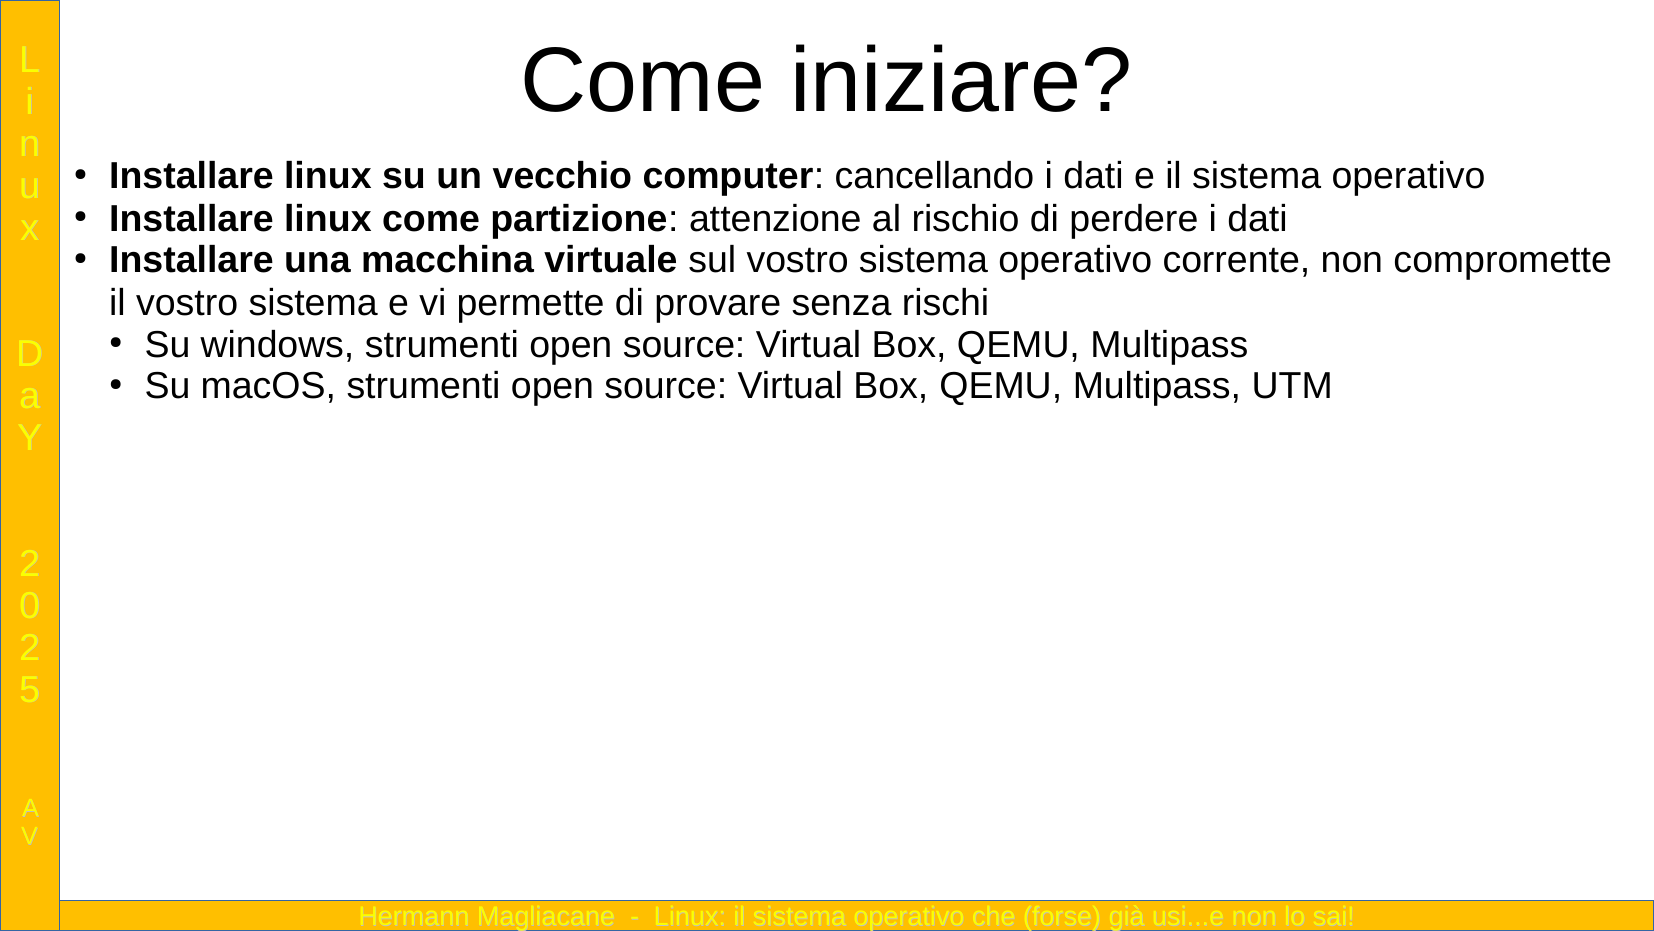

L
i
n
u
x
D
a
Y
2
0
2
5
AV
# Come iniziare?
Installare linux su un vecchio computer: cancellando i dati e il sistema operativo
Installare linux come partizione: attenzione al rischio di perdere i dati
Installare una macchina virtuale sul vostro sistema operativo corrente, non compromette il vostro sistema e vi permette di provare senza rischi
Su windows, strumenti open source: Virtual Box, QEMU, Multipass
Su macOS, strumenti open source: Virtual Box, QEMU, Multipass, UTM
Hermann Magliacane - Linux: il sistema operativo che (forse) già usi...e non lo sai!